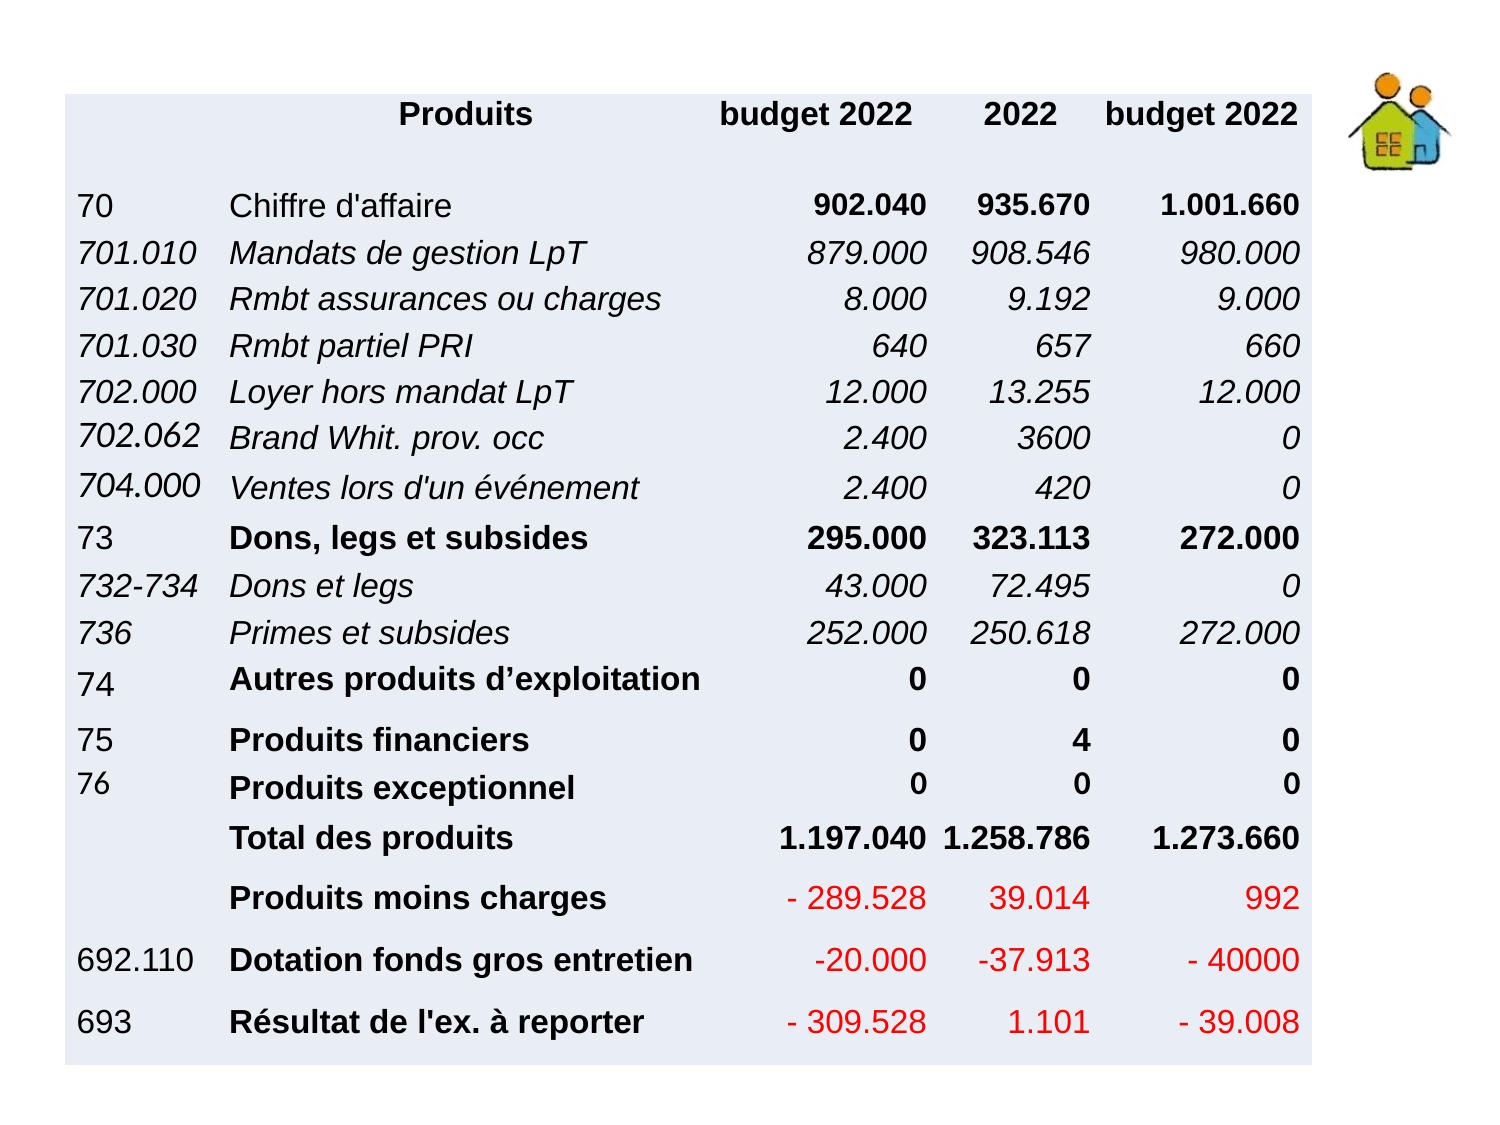

| | Produits | budget 2022 | 2022 | budget 2022 |
| --- | --- | --- | --- | --- |
| 70 | Chiffre d'affaire | 902.040 | 935.670 | 1.001.660 |
| 701.010 | Mandats de gestion LpT | 879.000 | 908.546 | 980.000 |
| 701.020 | Rmbt assurances ou charges | 8.000 | 9.192 | 9.000 |
| 701.030 | Rmbt partiel PRI | 640 | 657 | 660 |
| 702.000 | Loyer hors mandat LpT | 12.000 | 13.255 | 12.000 |
| 702.062 | Brand Whit. prov. occ | 2.400 | 3600 | 0 |
| 704.000 | Ventes lors d'un événement | 2.400 | 420 | 0 |
| 73 | Dons, legs et subsides | 295.000 | 323.113 | 272.000 |
| 732-734 | Dons et legs | 43.000 | 72.495 | 0 |
| 736 | Primes et subsides | 252.000 | 250.618 | 272.000 |
| 74 | Autres produits d’exploitation | 0 | 0 | 0 |
| 75 | Produits financiers | 0 | 4 | 0 |
| 76 | Produits exceptionnel | 0 | 0 | 0 |
| | Total des produits | 1.197.040 | 1.258.786 | 1.273.660 |
| | Produits moins charges | - 289.528 | 39.014 | 992 |
| 692.110 | Dotation fonds gros entretien | -20.000 | -37.913 | - 40000 |
| 693 | Résultat de l'ex. à reporter | - 309.528 | 1.101 | - 39.008 |